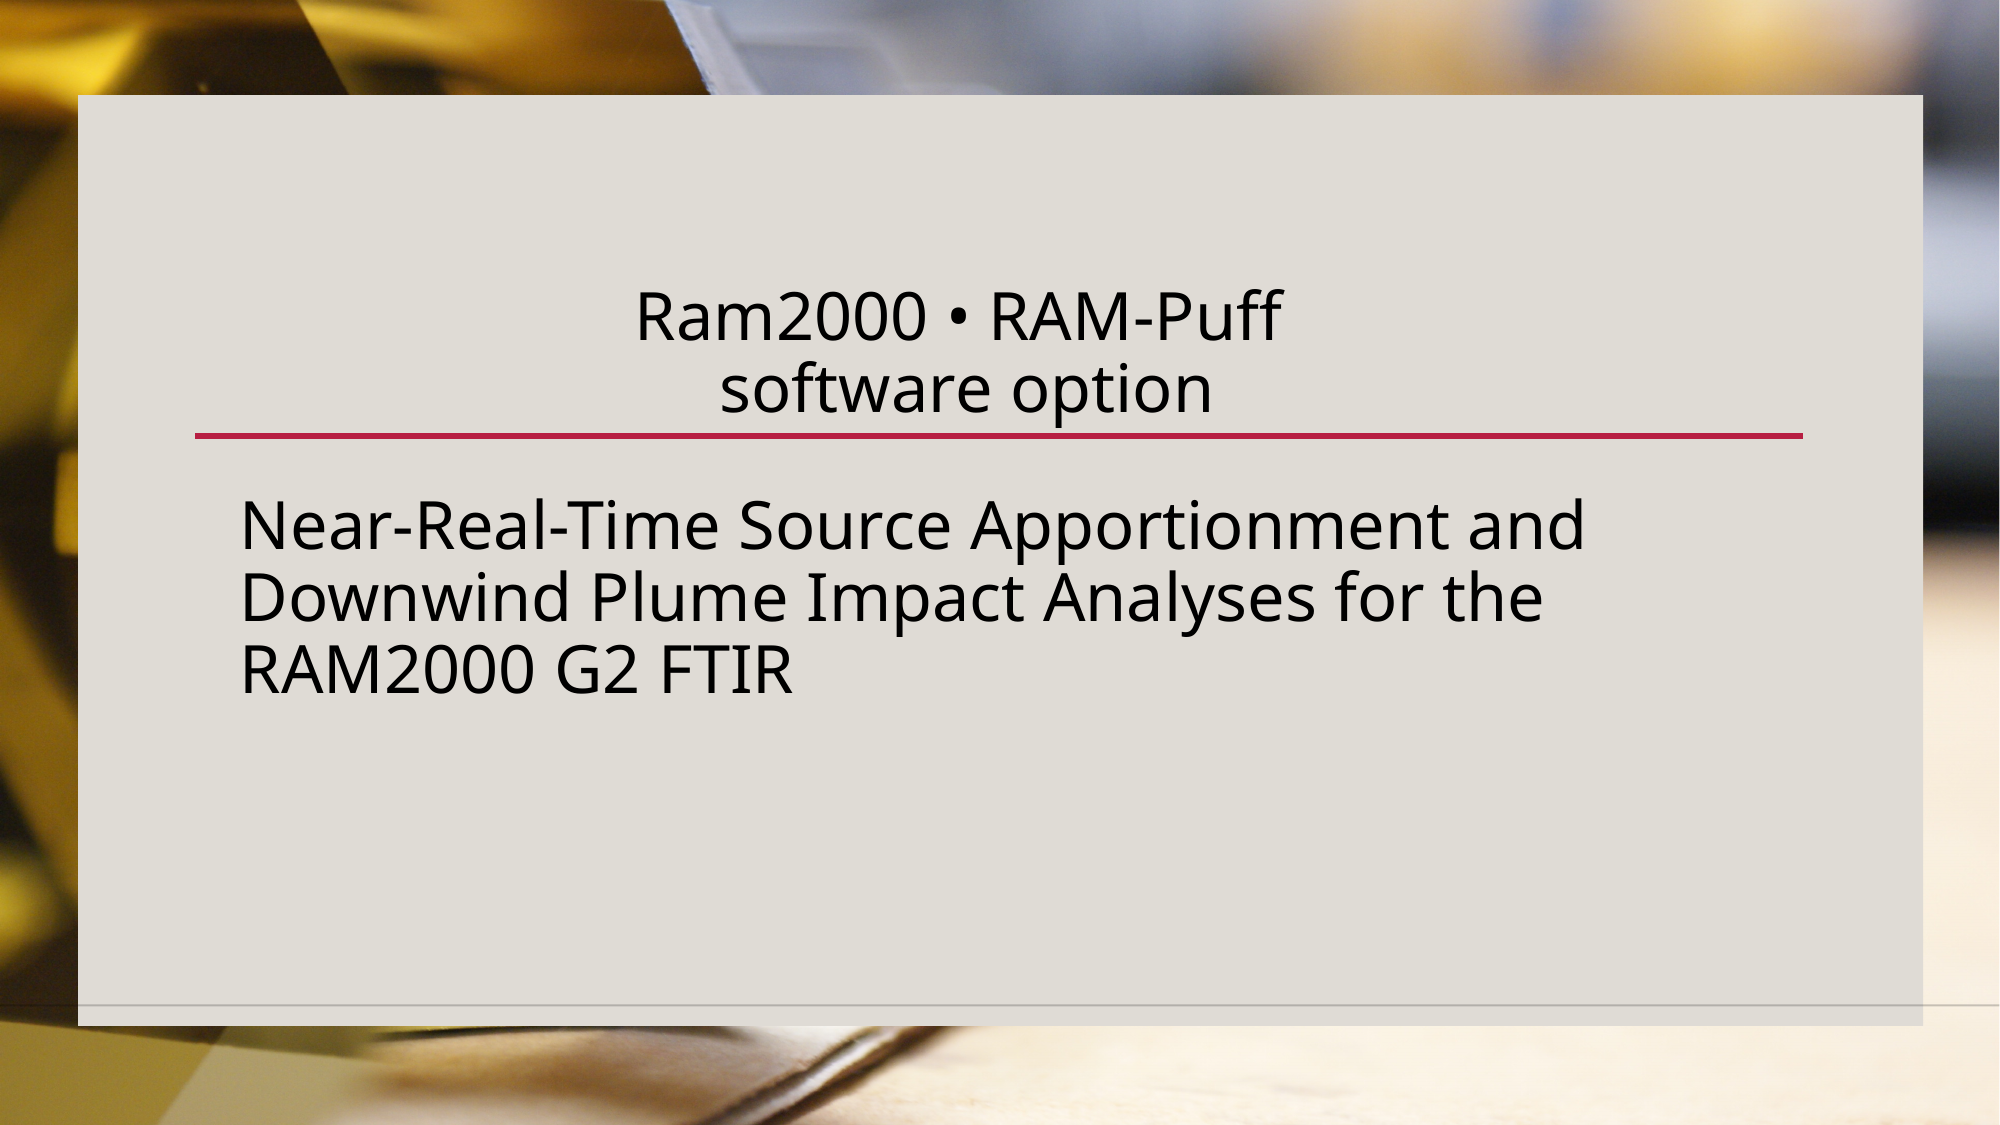

# Ram2000 • RAM-Puff software option
Near-Real-Time Source Apportionment and Downwind Plume Impact Analyses for the RAM2000 G2 FTIR